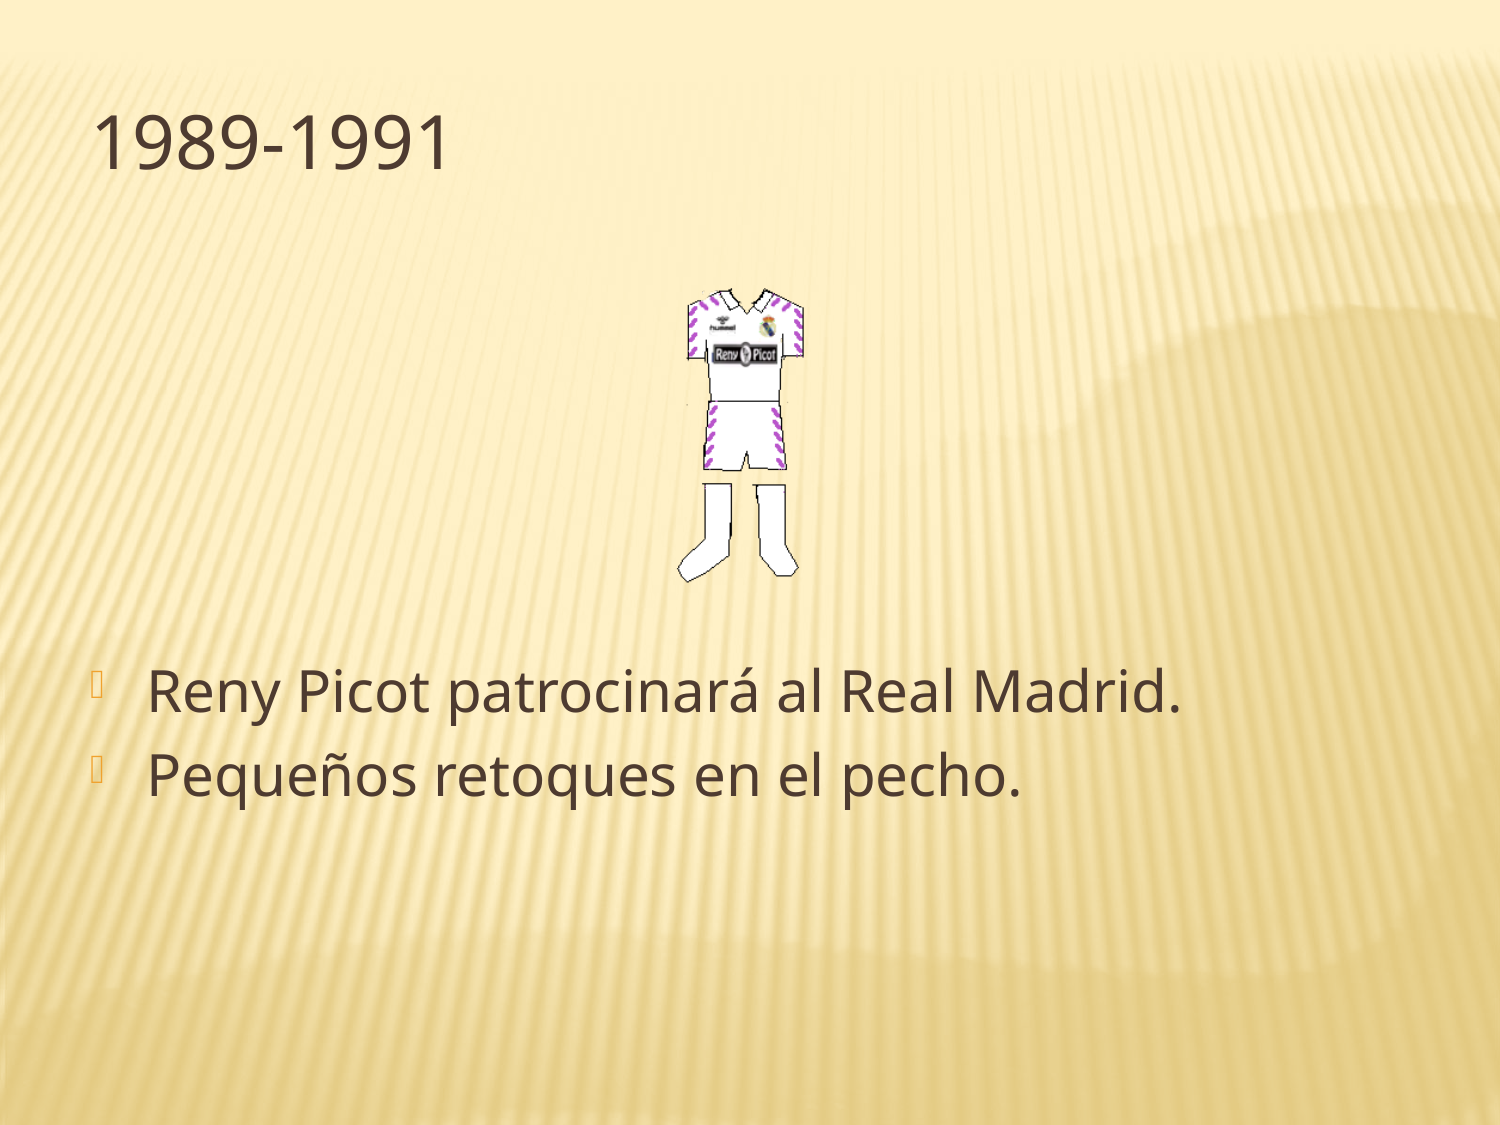

# 1989-1991
Reny Picot patrocinará al Real Madrid.
Pequeños retoques en el pecho.